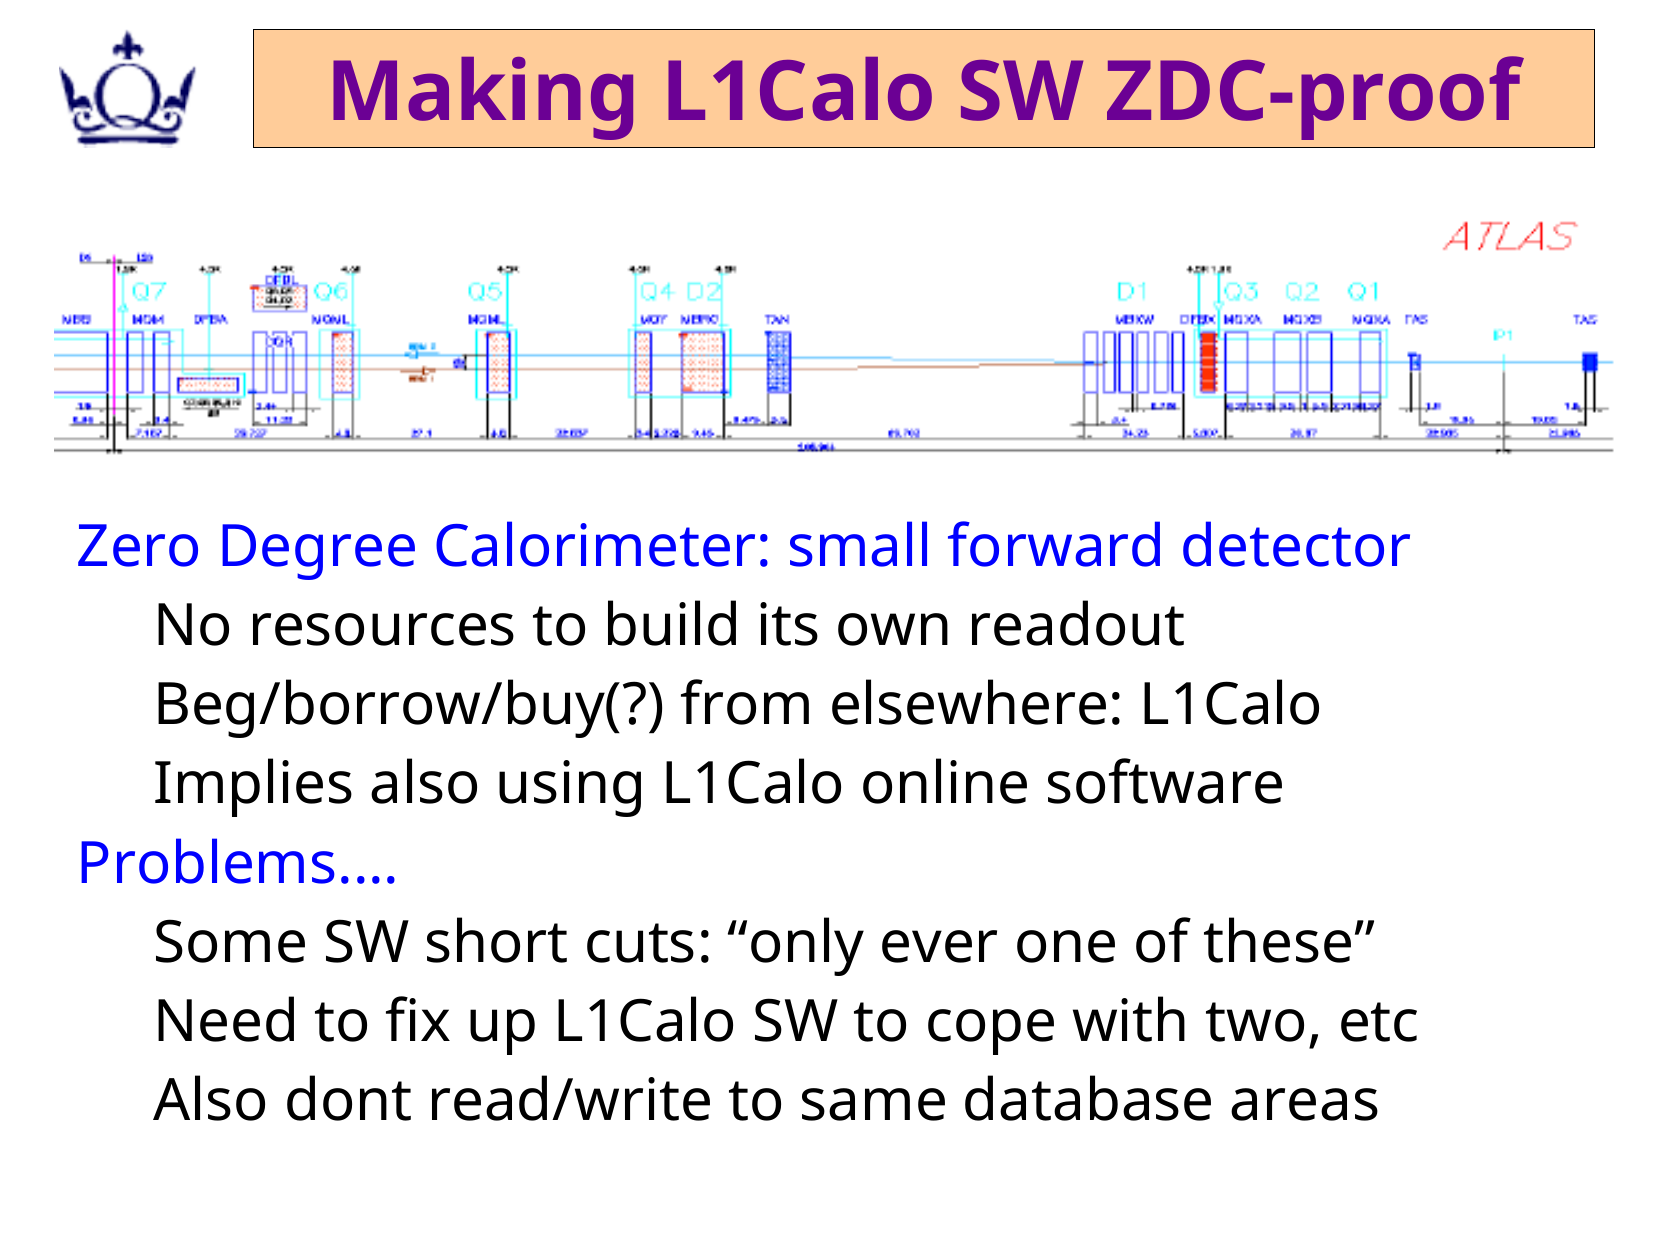

# Making L1Calo SW ZDC-proof
Zero Degree Calorimeter: small forward detector
No resources to build its own readout
Beg/borrow/buy(?) from elsewhere: L1Calo
Implies also using L1Calo online software
Problems....
Some SW short cuts: “only ever one of these”
Need to fix up L1Calo SW to cope with two, etc
Also dont read/write to same database areas